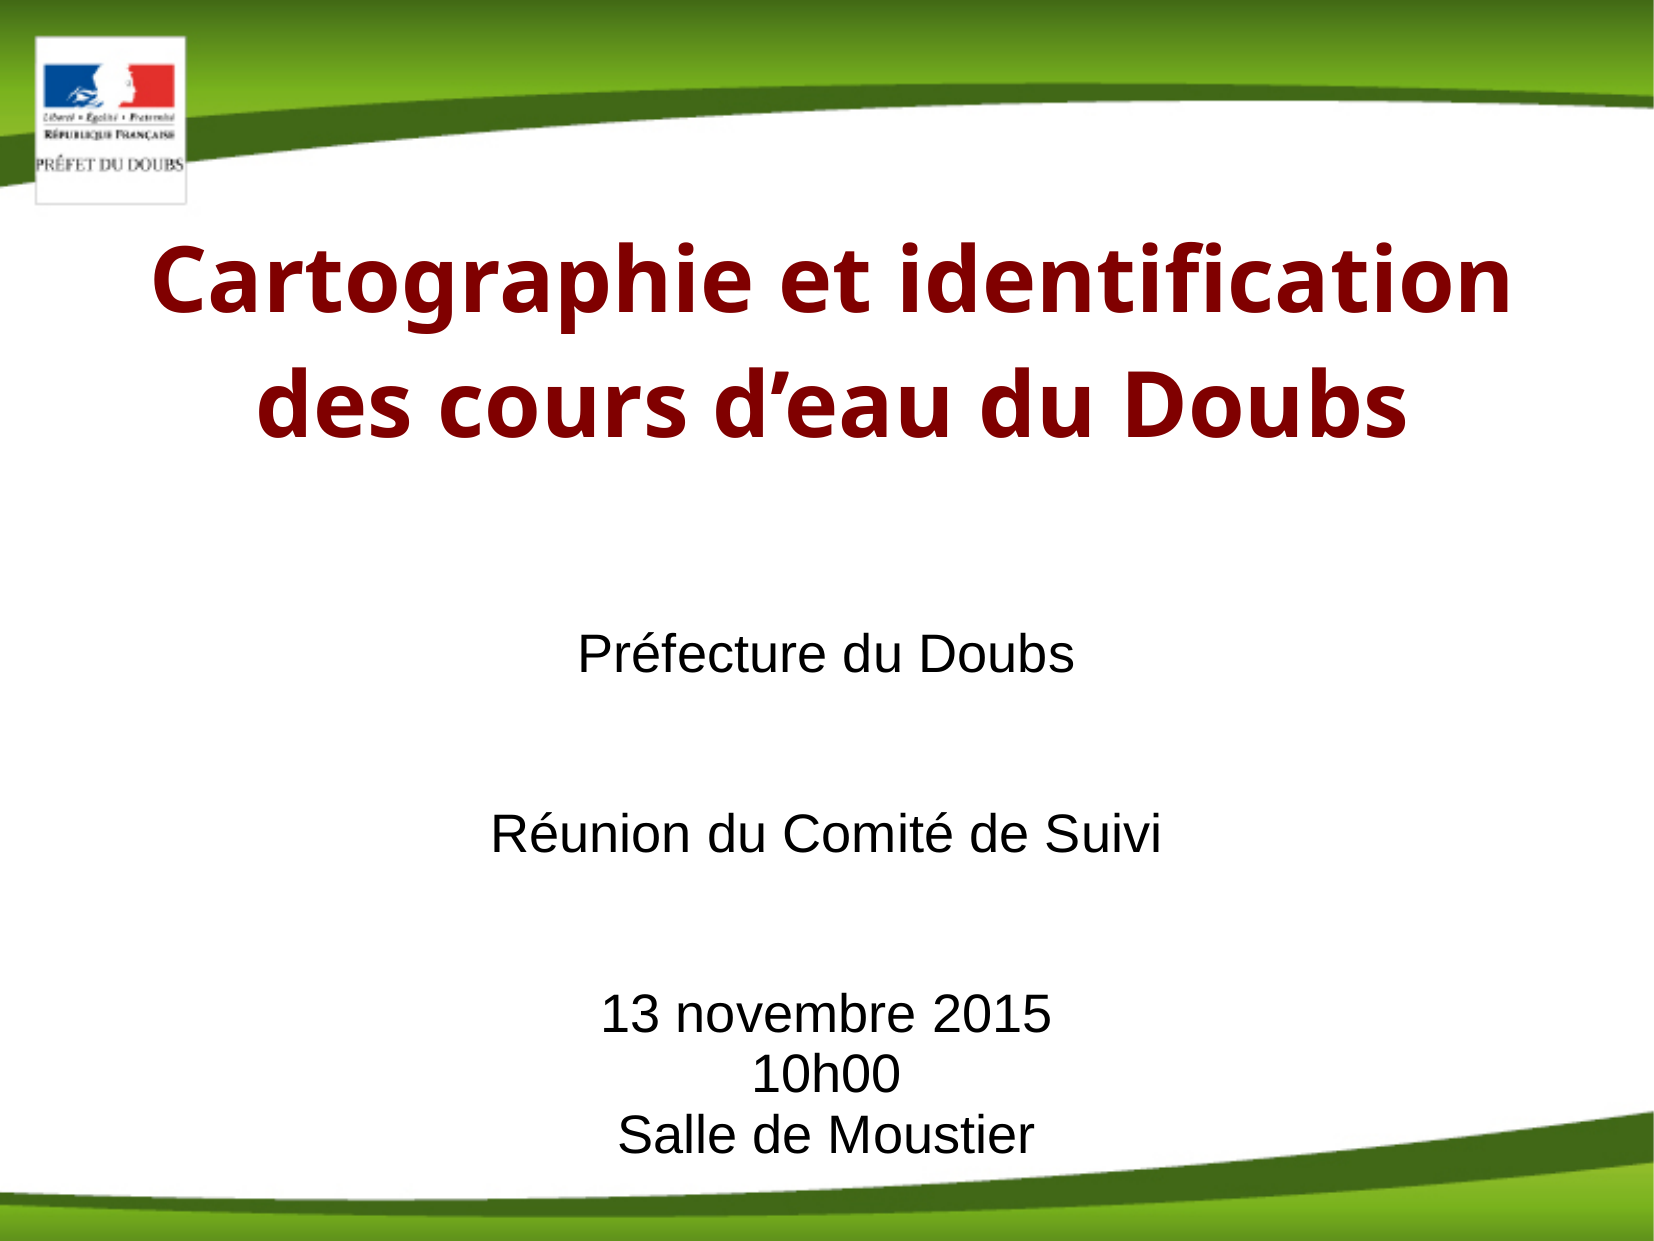

# Cartographie et identification des cours d’eau du Doubs
Préfecture du Doubs
Réunion du Comité de Suivi
13 novembre 2015
10h00
Salle de Moustier